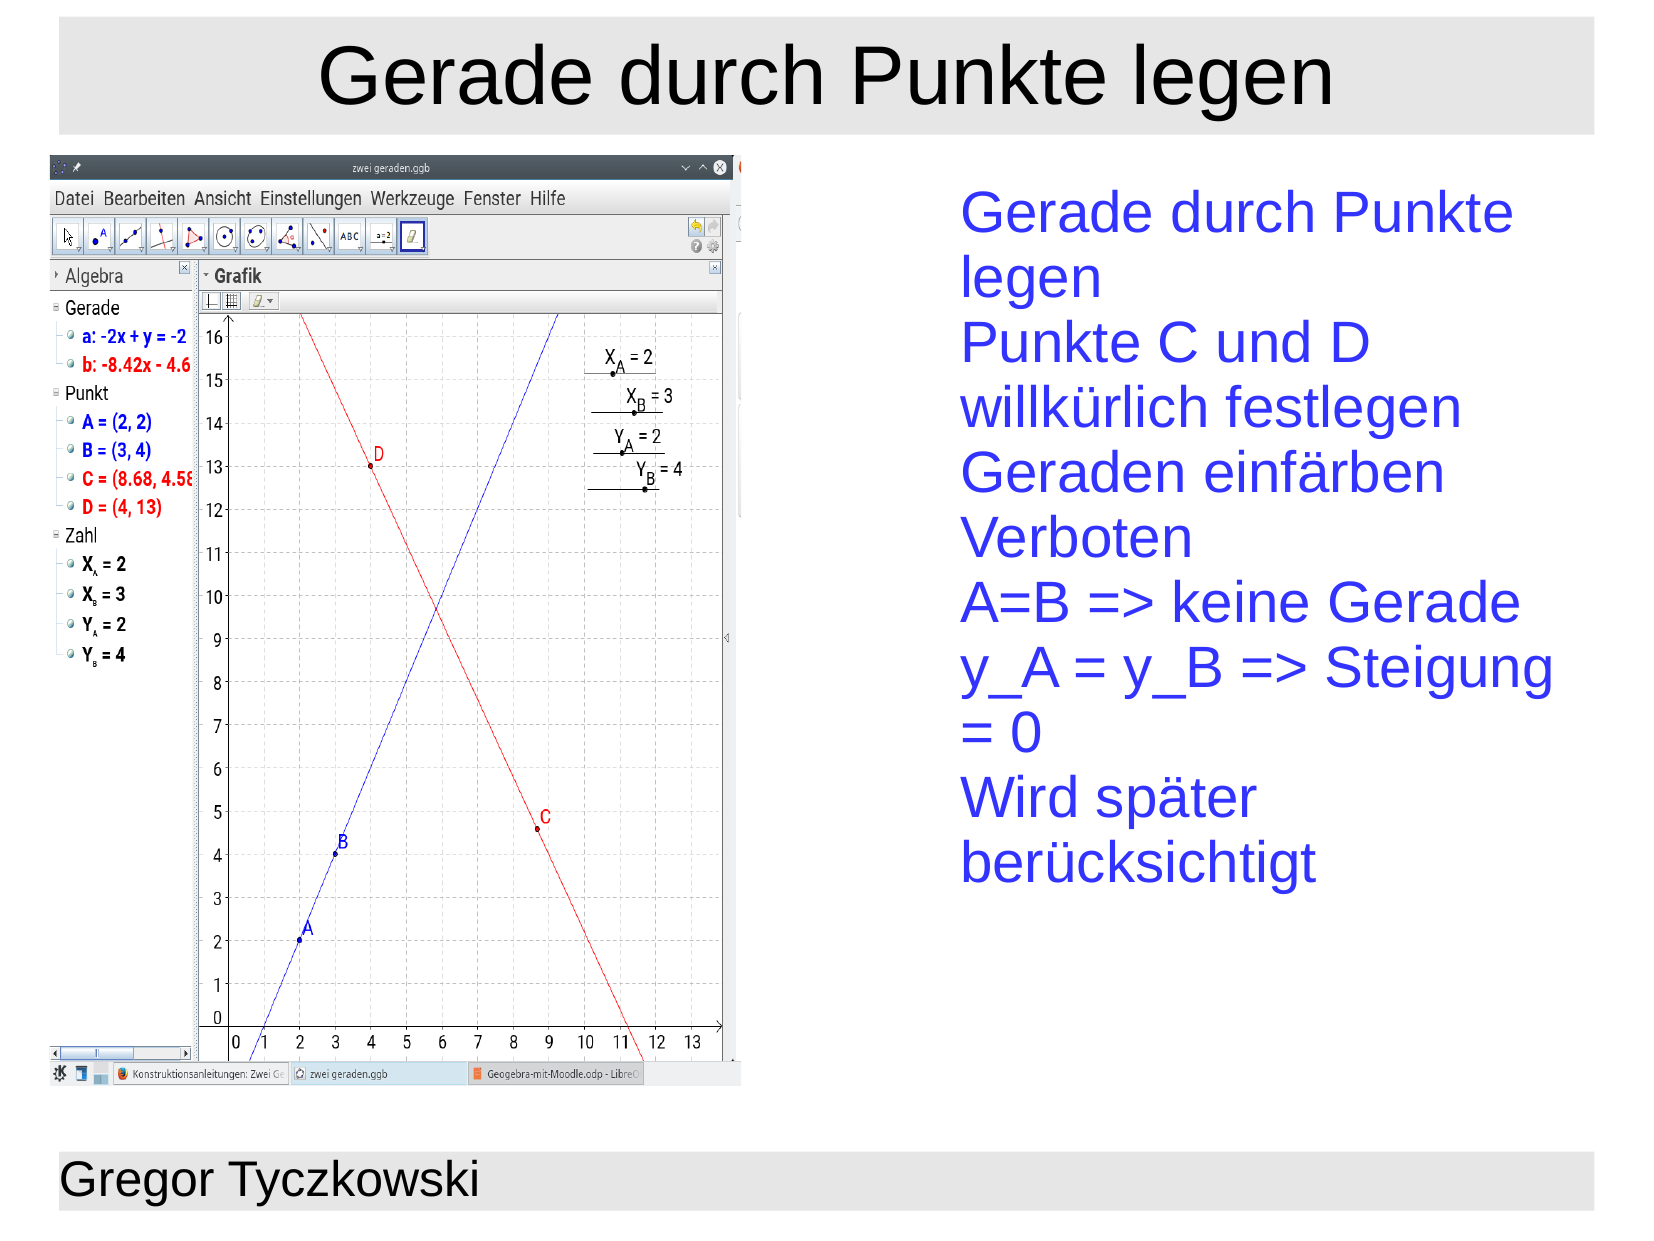

Gerade durch Punkte legen
Gerade durch Punkte legen
Punkte C und D willkürlich festlegen
Geraden einfärben
Verboten
A=B => keine Gerade
y_A = y_B => Steigung = 0
Wird später berücksichtigt
# Gregor Tyczkowski